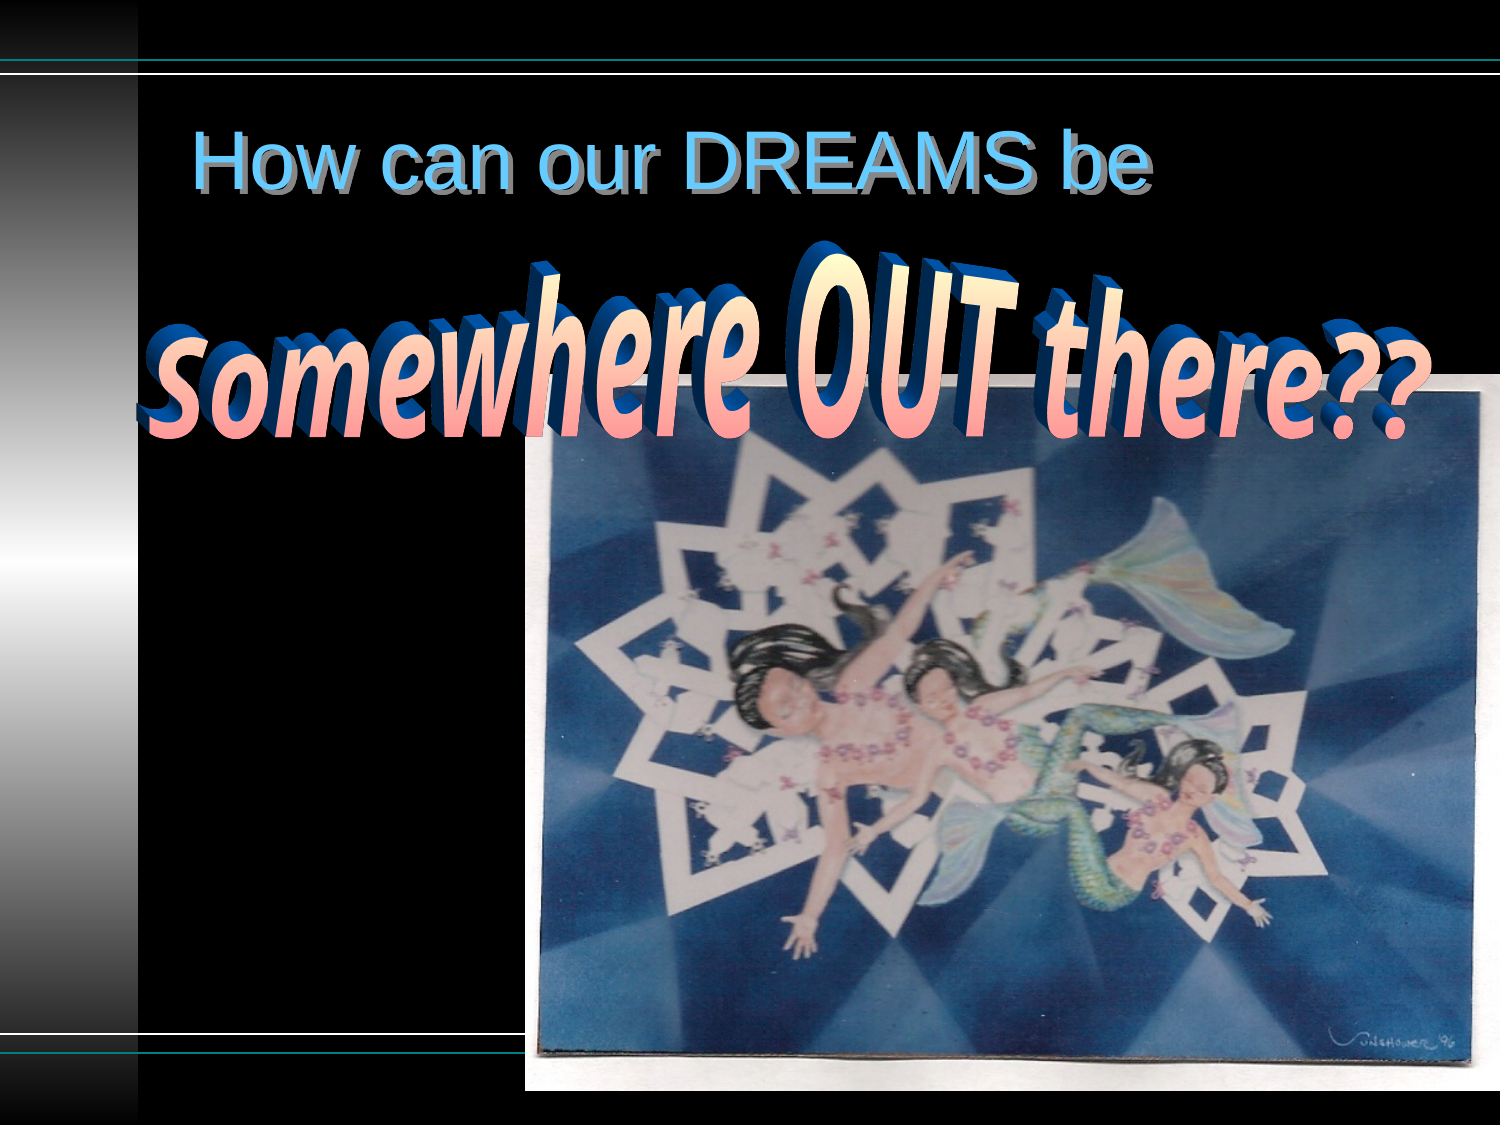

# How can our DREAMS be
Somewhere OUT there??